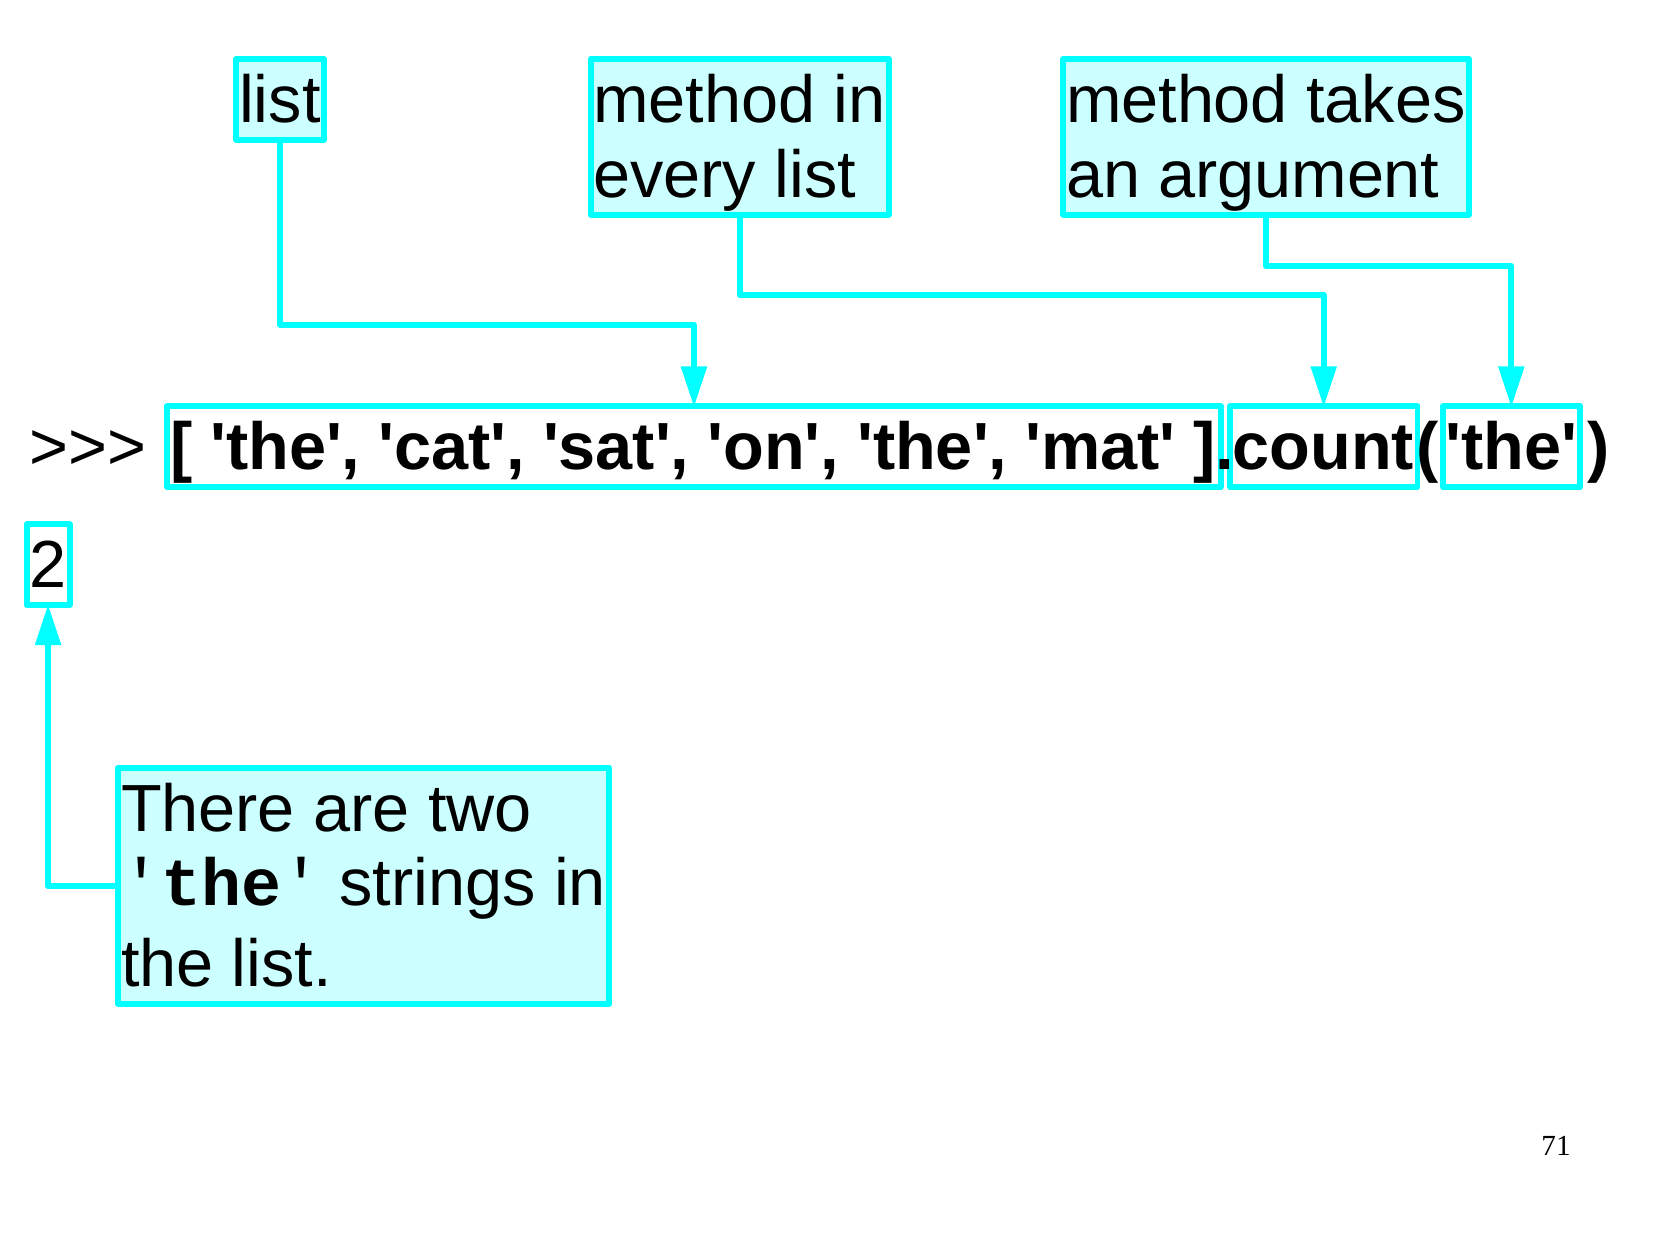

list
method in
every list
method takes
an argument
>>>
[ 'the', 'cat', 'sat', 'on', 'the', 'mat' ]
.
count
'the'
)
(
2
There are two
'the' strings in
the list.
71